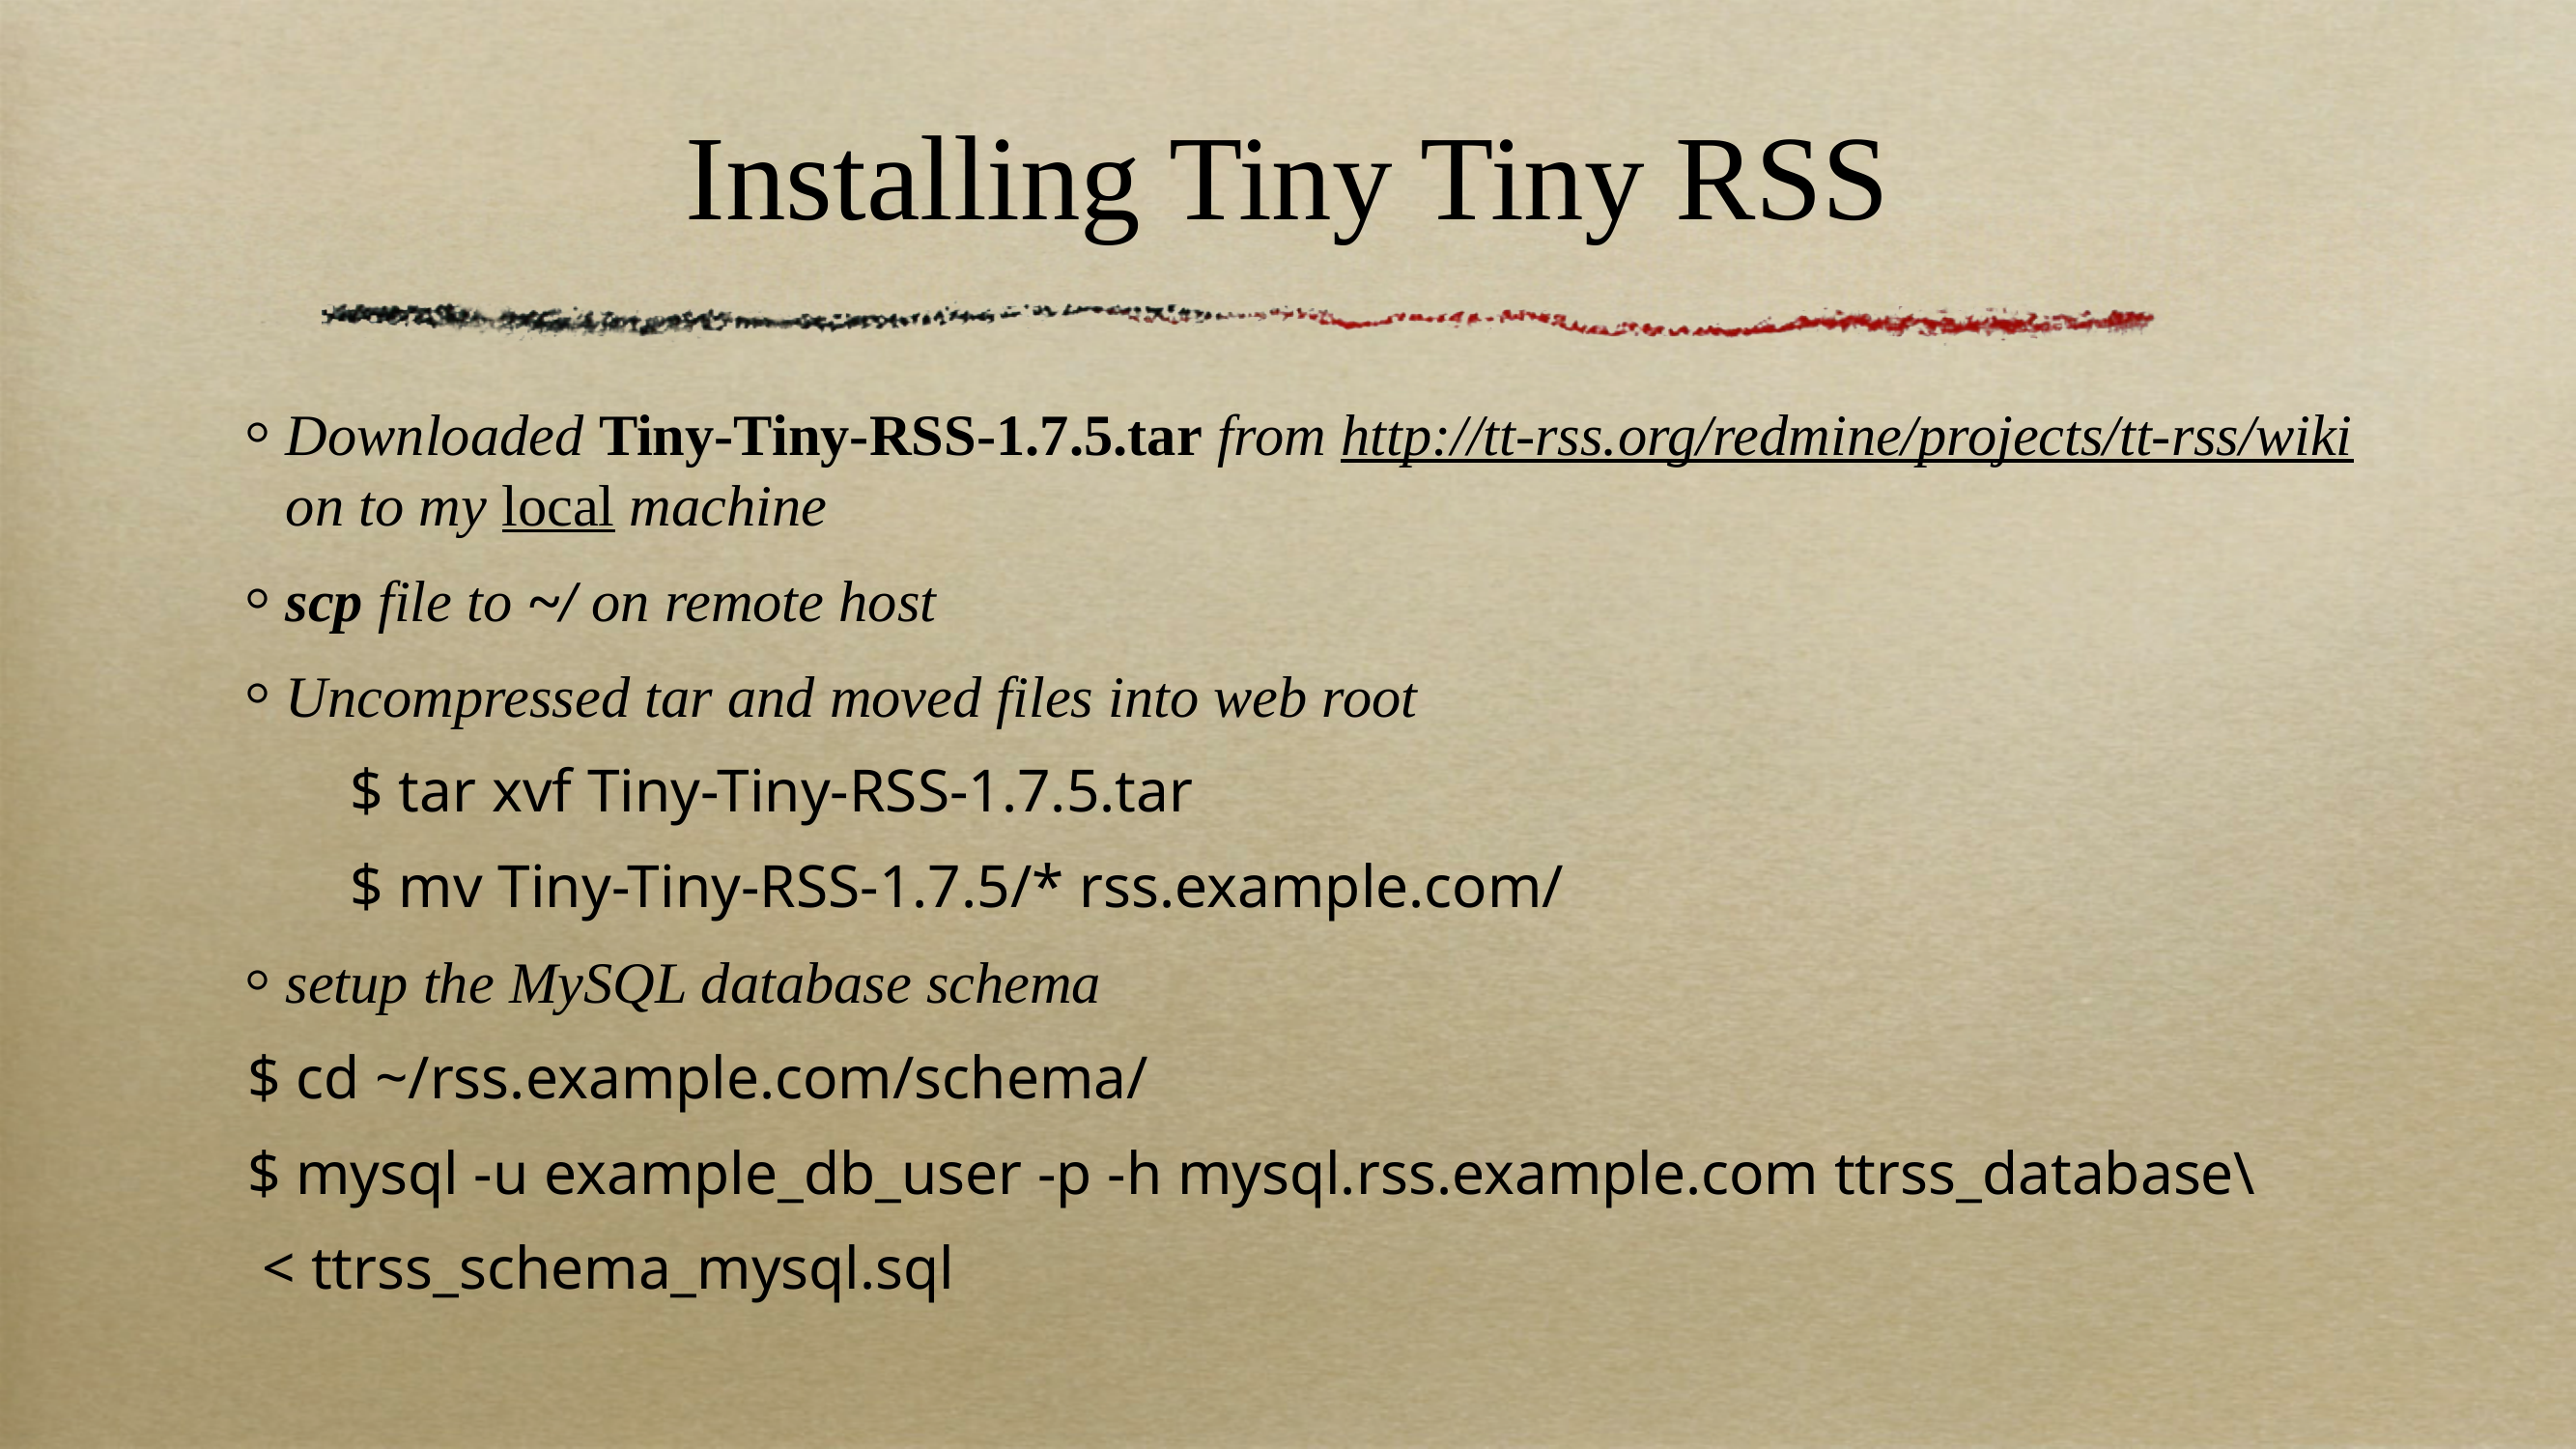

# Installing Tiny Tiny RSS
Downloaded Tiny-Tiny-RSS-1.7.5.tar from http://tt-rss.org/redmine/projects/tt-rss/wiki on to my local machine
scp file to ~/ on remote host
Uncompressed tar and moved files into web root
$ tar xvf Tiny-Tiny-RSS-1.7.5.tar
$ mv Tiny-Tiny-RSS-1.7.5/* rss.example.com/
setup the MySQL database schema
$ cd ~/rss.example.com/schema/
$ mysql -u example_db_user -p -h mysql.rss.example.com ttrss_database\
 < ttrss_schema_mysql.sql